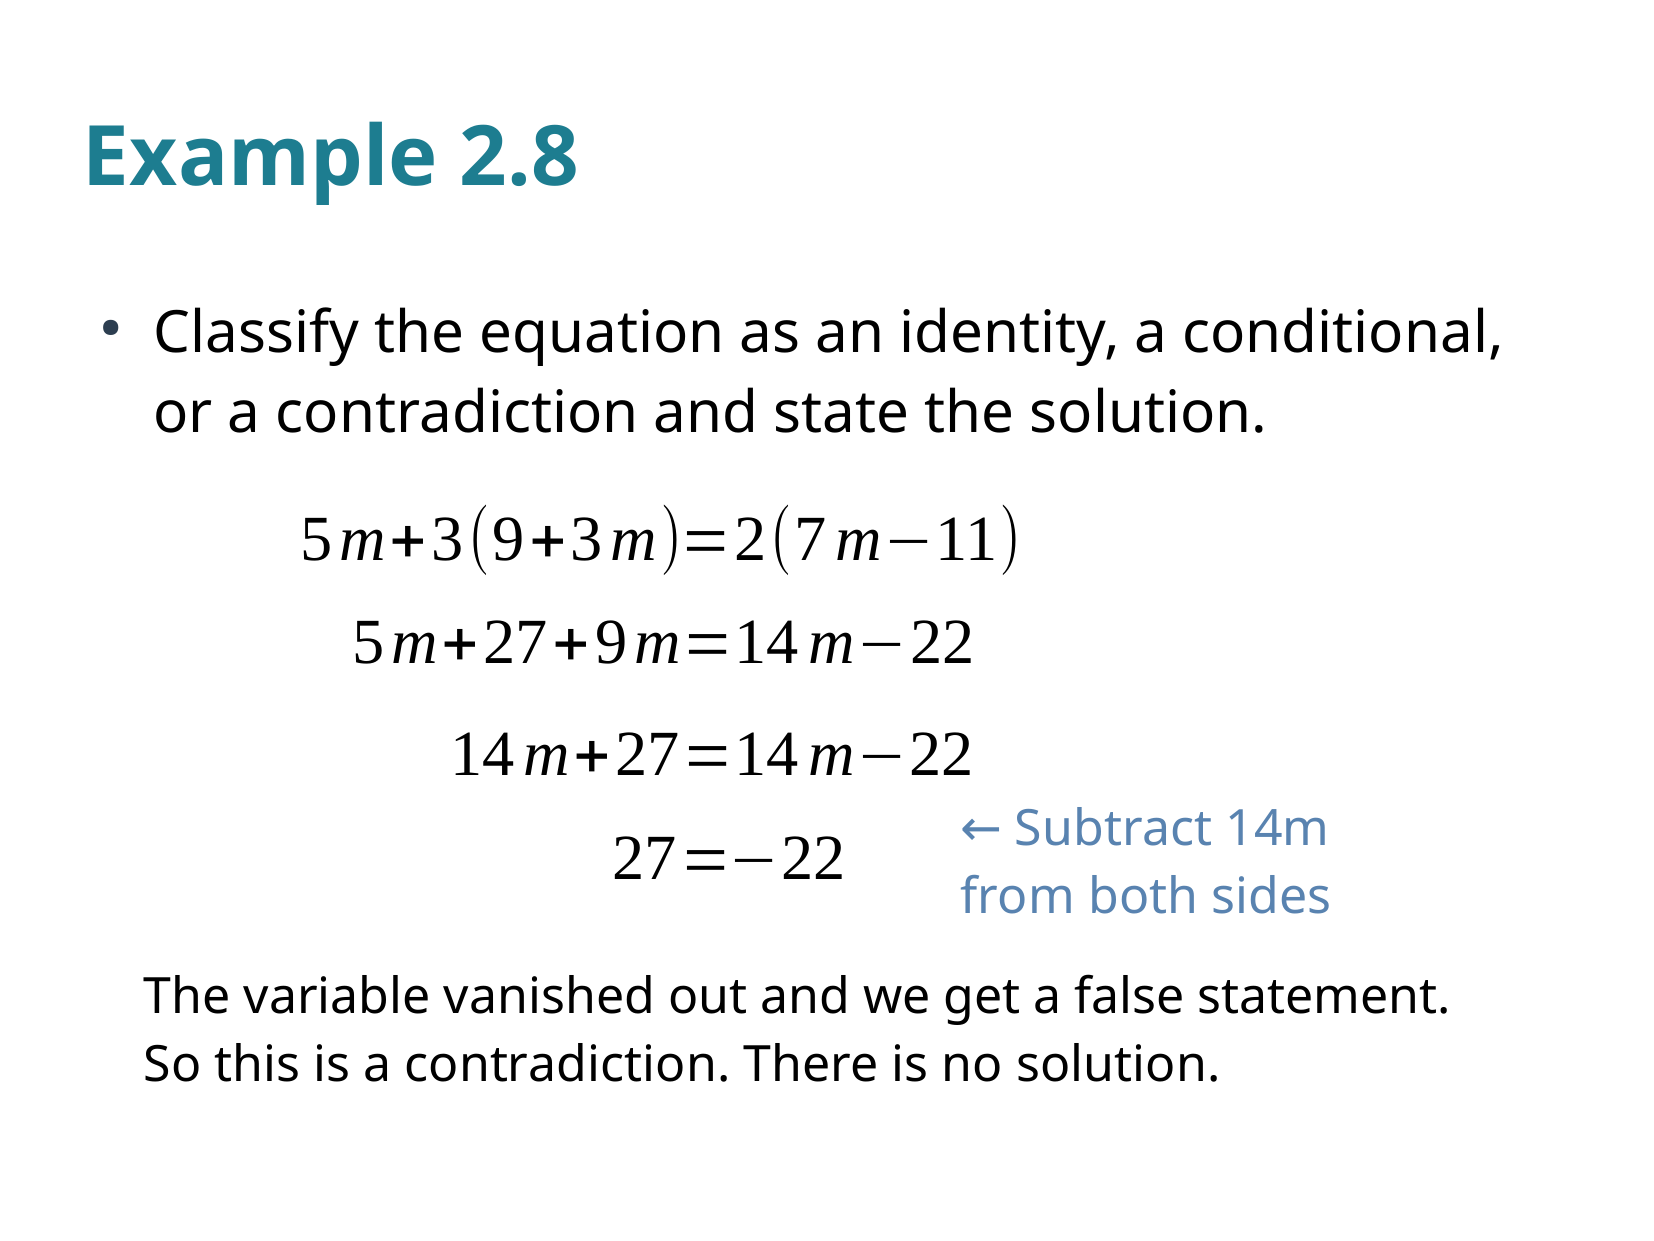

# Example 2.8
Classify the equation as an identity, a conditional, or a contradiction and state the solution.
← Subtract 14m from both sides
The variable vanished out and we get a false statement. So this is a contradiction. There is no solution.